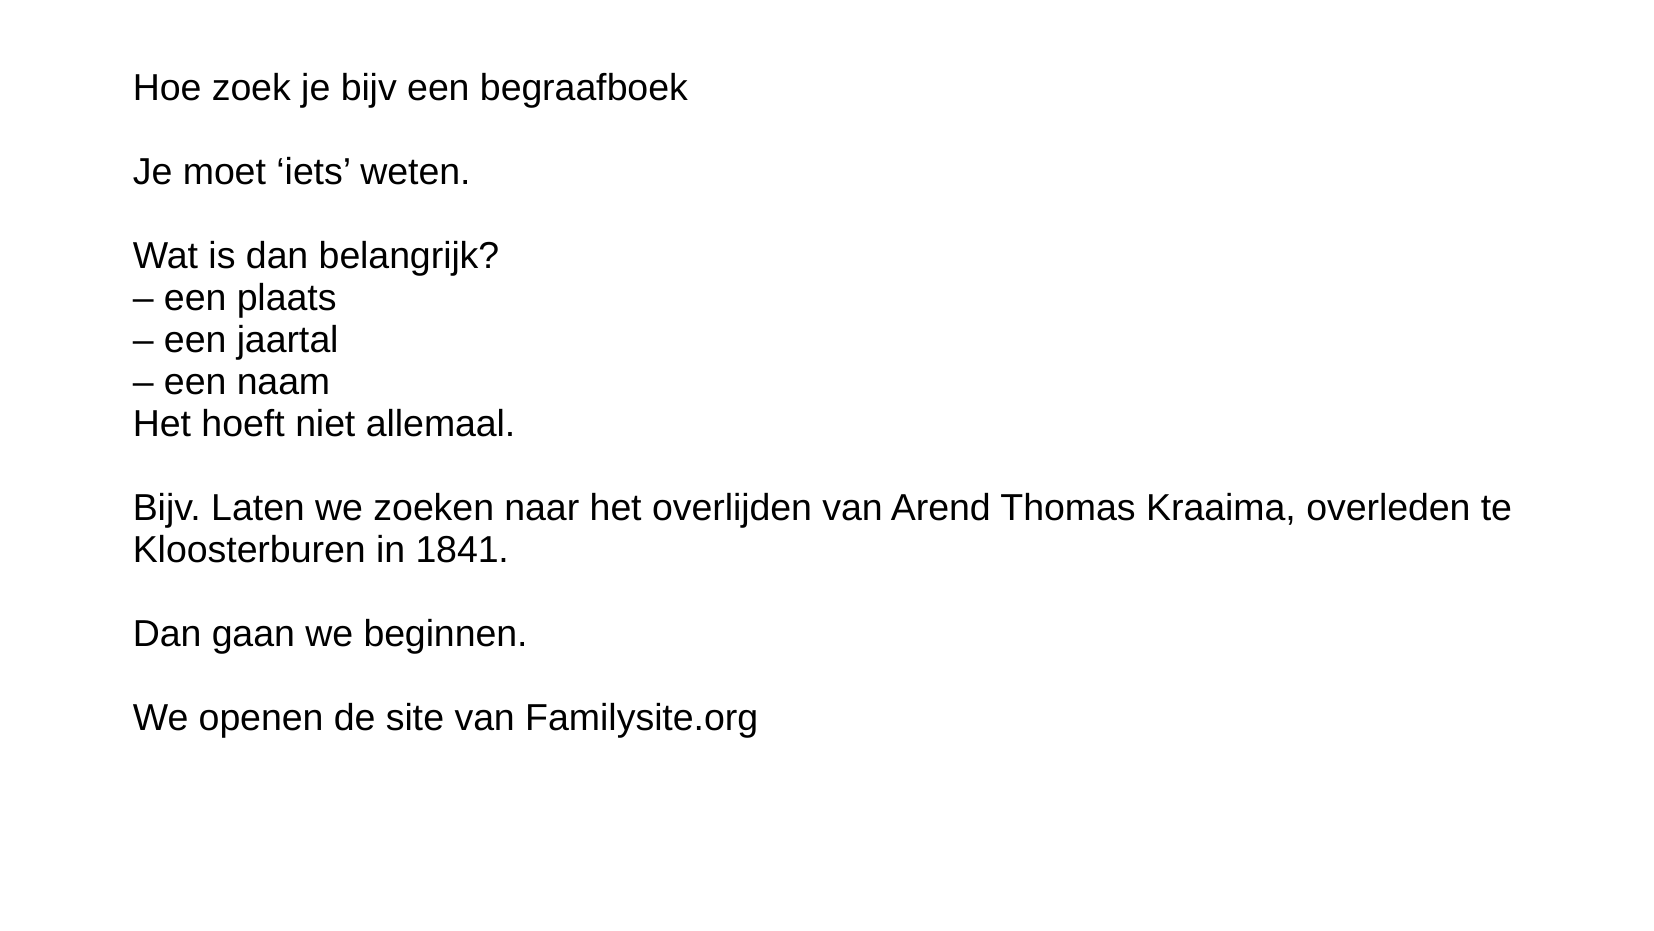

Hoe zoek je bijv een begraafboek
Je moet ‘iets’ weten.
Wat is dan belangrijk?
– een plaats
– een jaartal
– een naam
Het hoeft niet allemaal.
Bijv. Laten we zoeken naar het overlijden van Arend Thomas Kraaima, overleden te Kloosterburen in 1841.
Dan gaan we beginnen.
We openen de site van Familysite.org